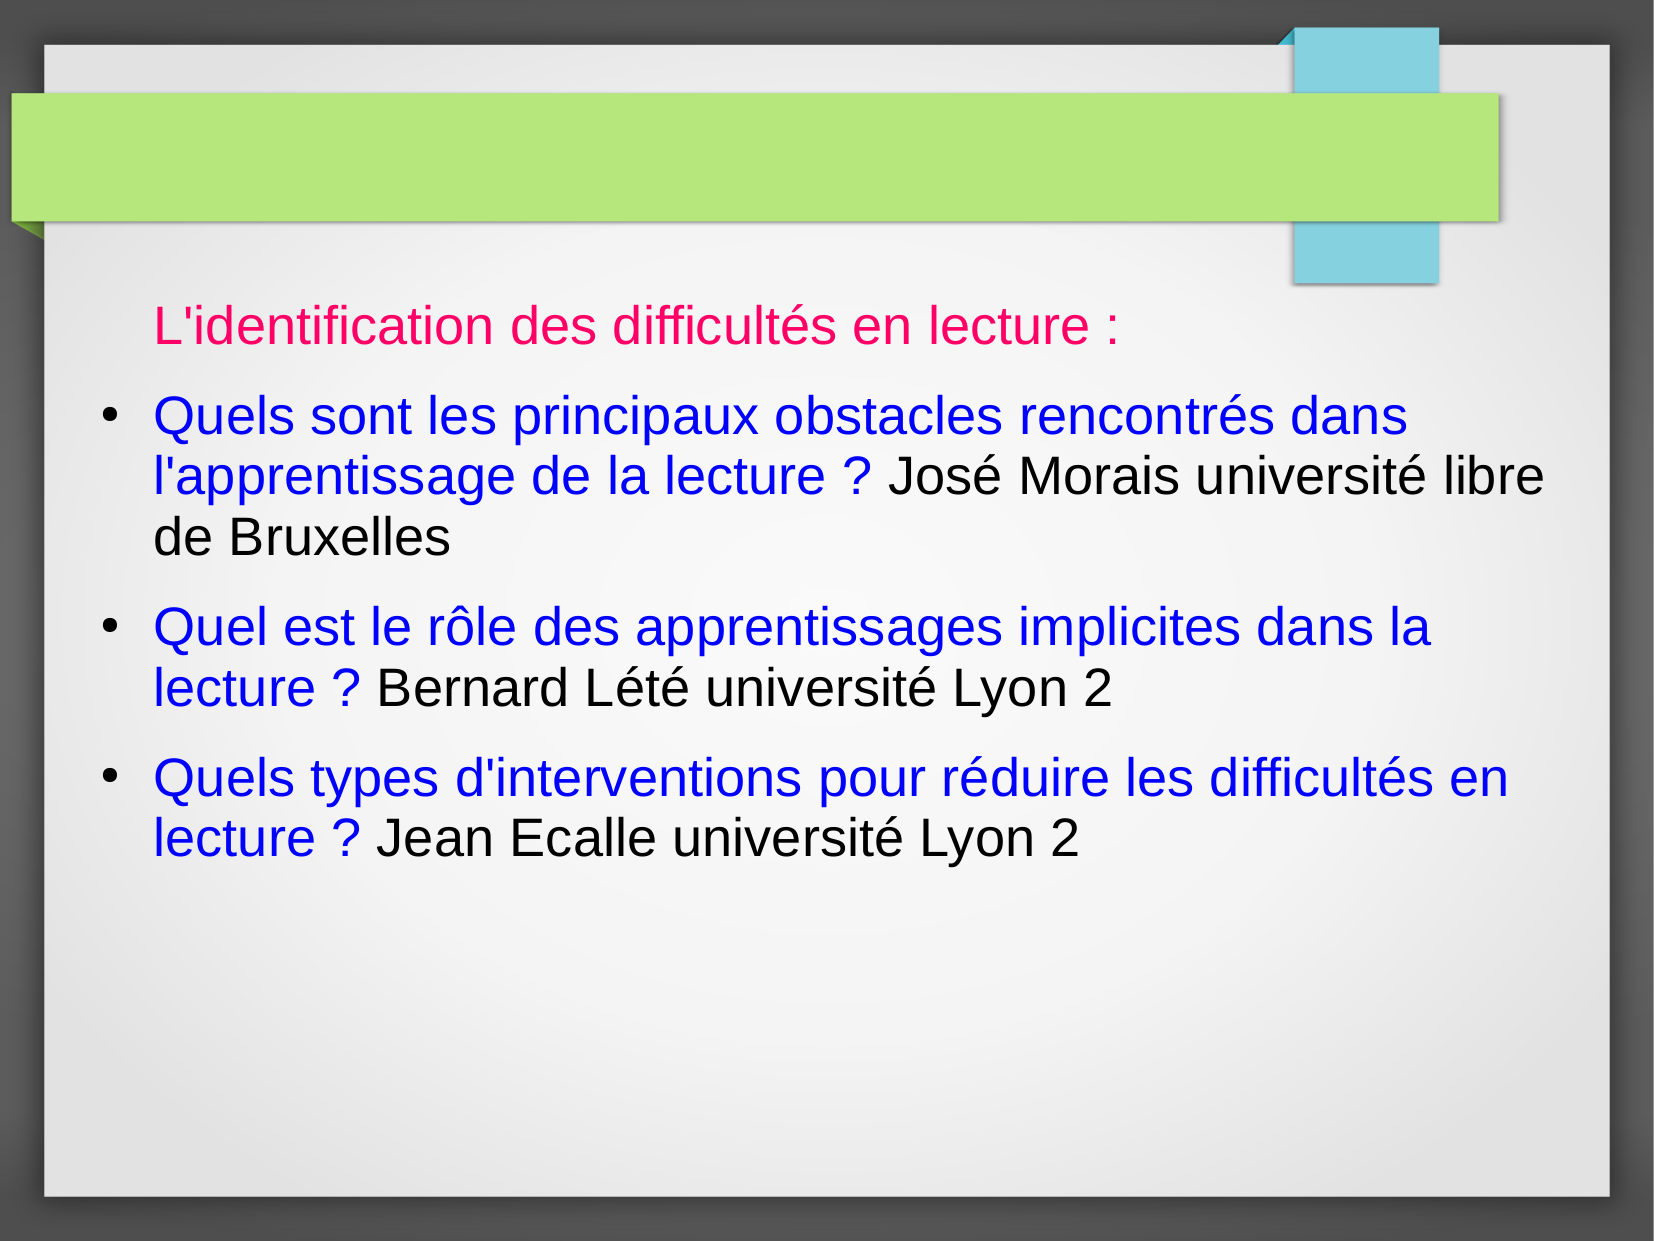

#
L'identification des difficultés en lecture :
Quels sont les principaux obstacles rencontrés dans l'apprentissage de la lecture ? José Morais université libre de Bruxelles
Quel est le rôle des apprentissages implicites dans la lecture ? Bernard Lété université Lyon 2
Quels types d'interventions pour réduire les difficultés en lecture ? Jean Ecalle université Lyon 2